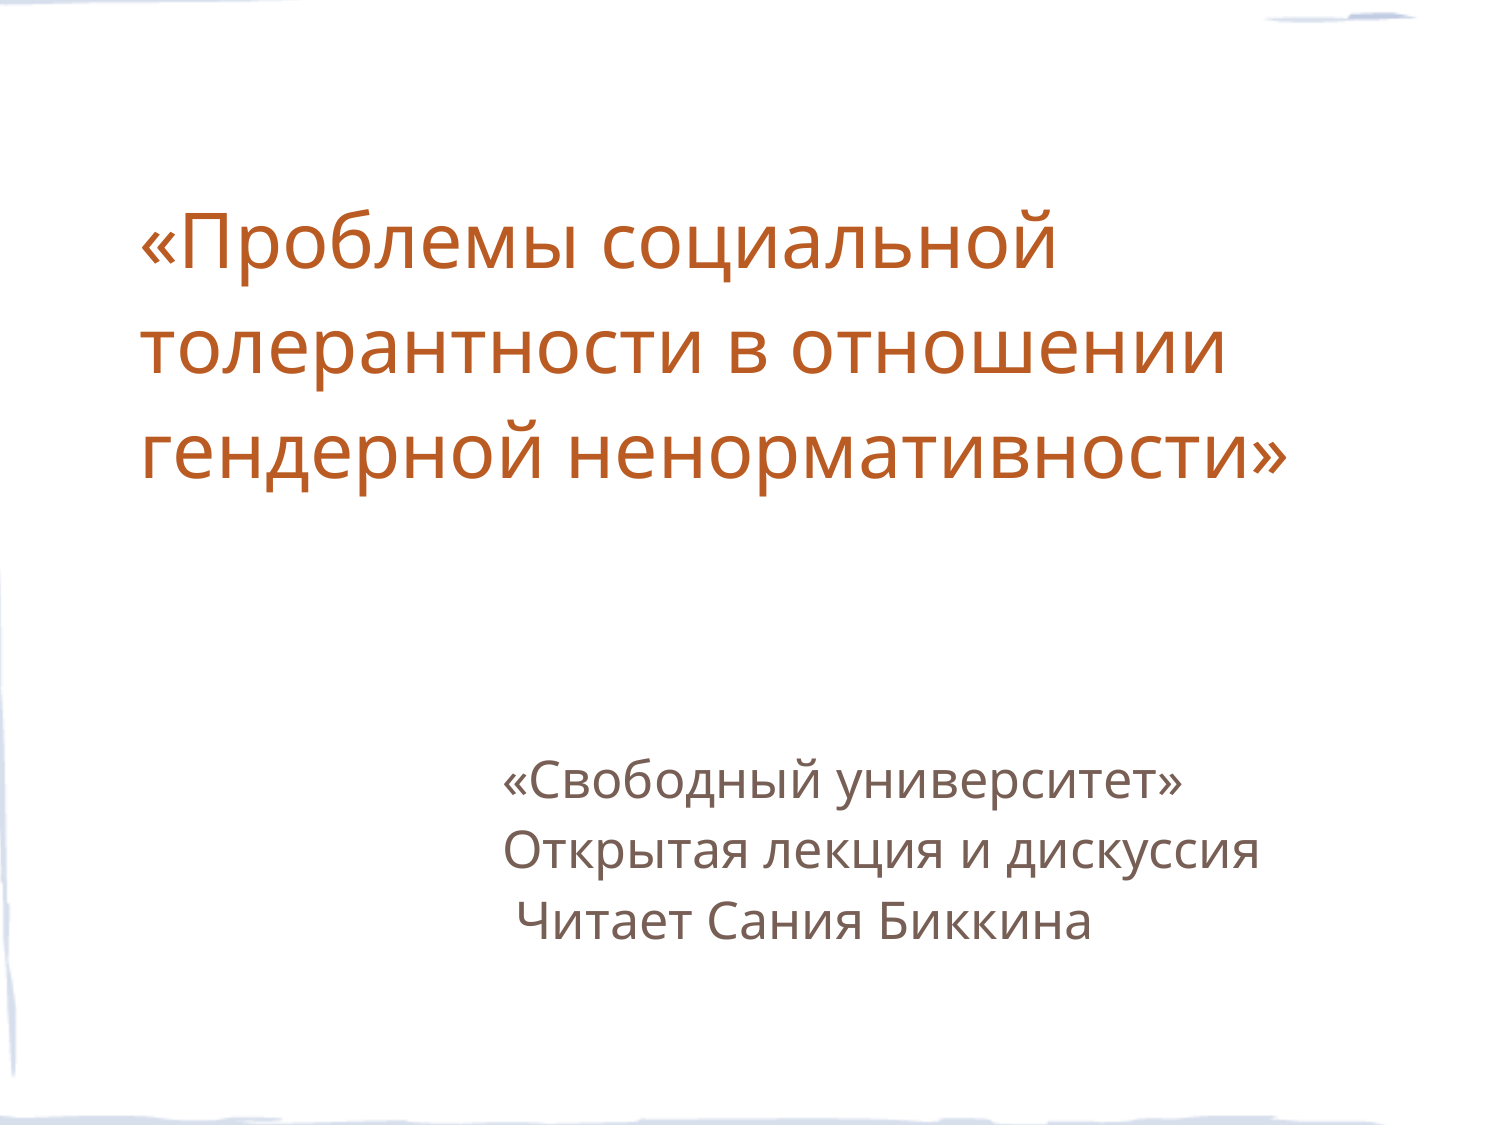

«Проблемы социальной толерантности в отношении гендерной ненормативности»
# «Свободный университет» Открытая лекция и дискуссия Читает Сания Биккина